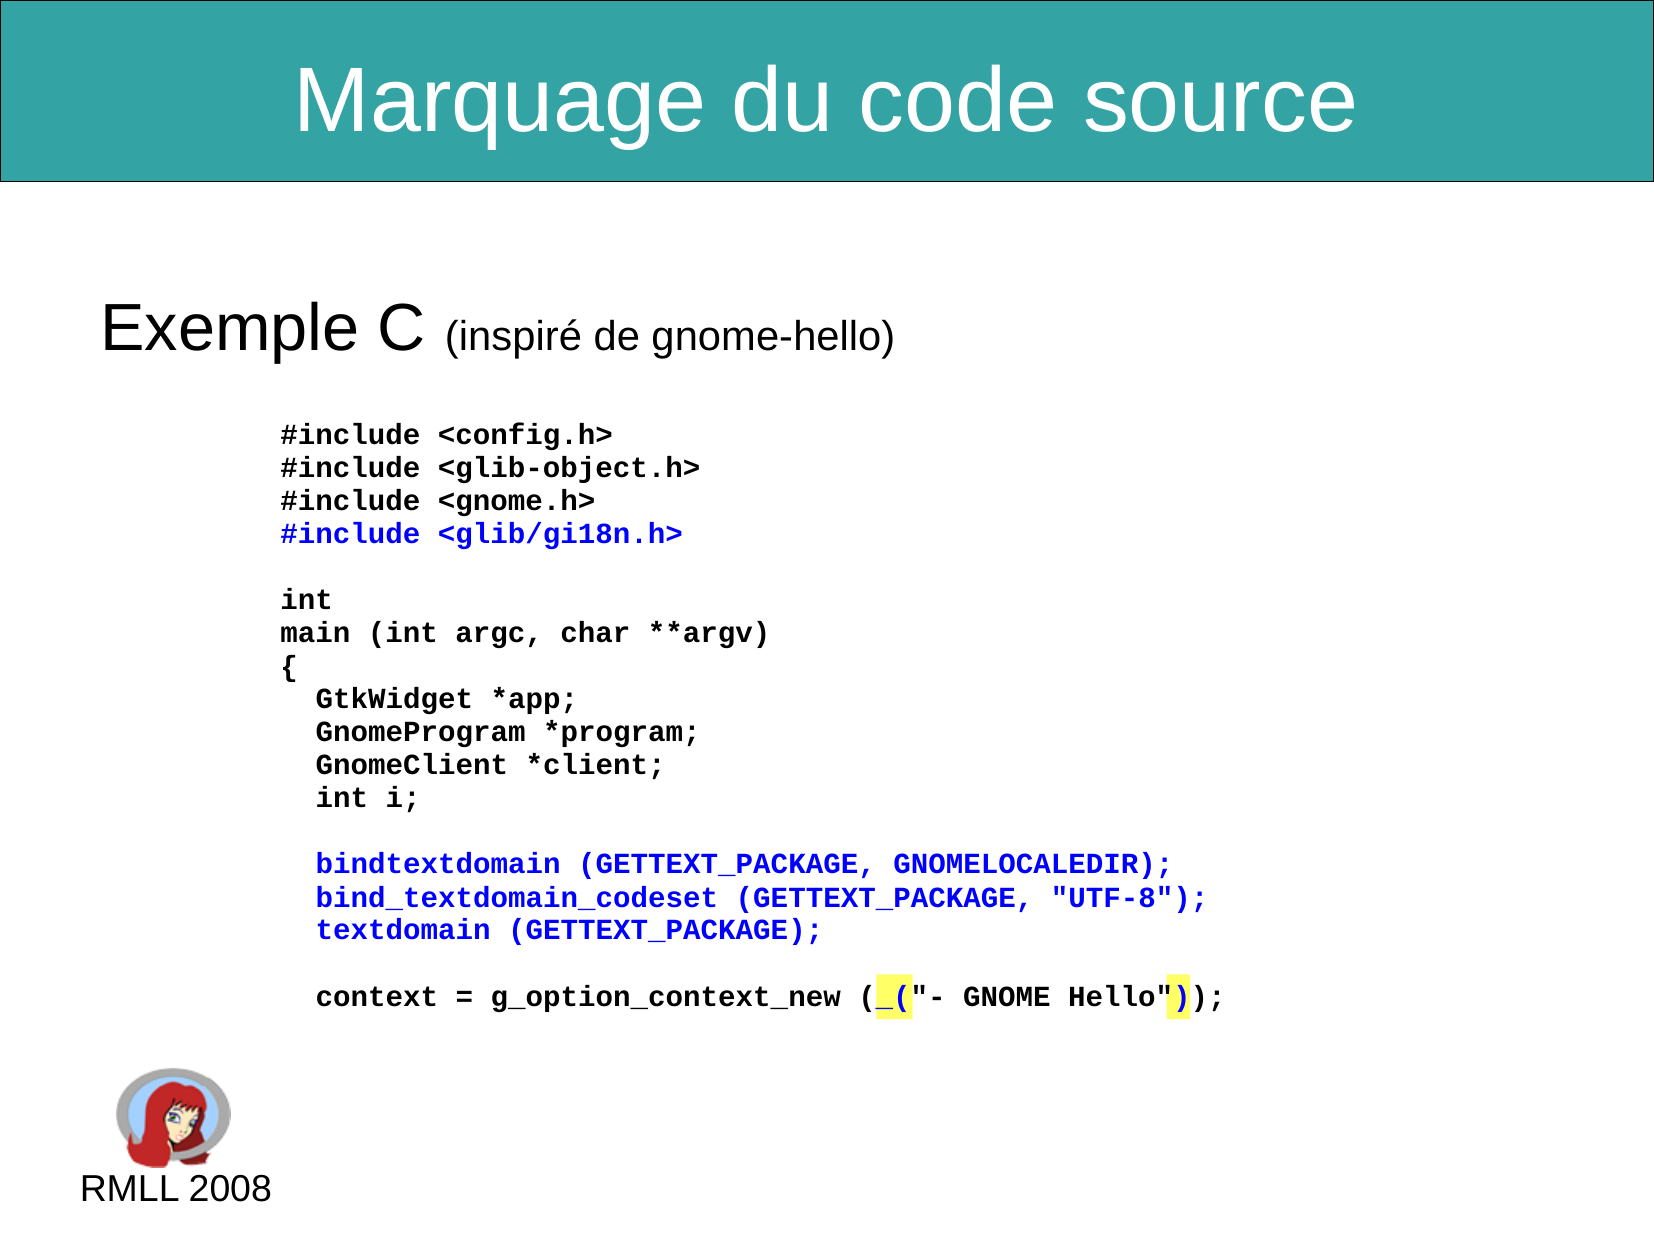

# Marquage du code source
Exemple C (inspiré de gnome-hello)
#include <config.h>
#include <glib-object.h>
#include <gnome.h>
#include <glib/gi18n.h>
int
main (int argc, char **argv)
{
 GtkWidget *app;
 GnomeProgram *program;
 GnomeClient *client;
 int i;
 bindtextdomain (GETTEXT_PACKAGE, GNOMELOCALEDIR);
 bind_textdomain_codeset (GETTEXT_PACKAGE, "UTF-8");
 textdomain (GETTEXT_PACKAGE);
 context = g_option_context_new (_("- GNOME Hello"));